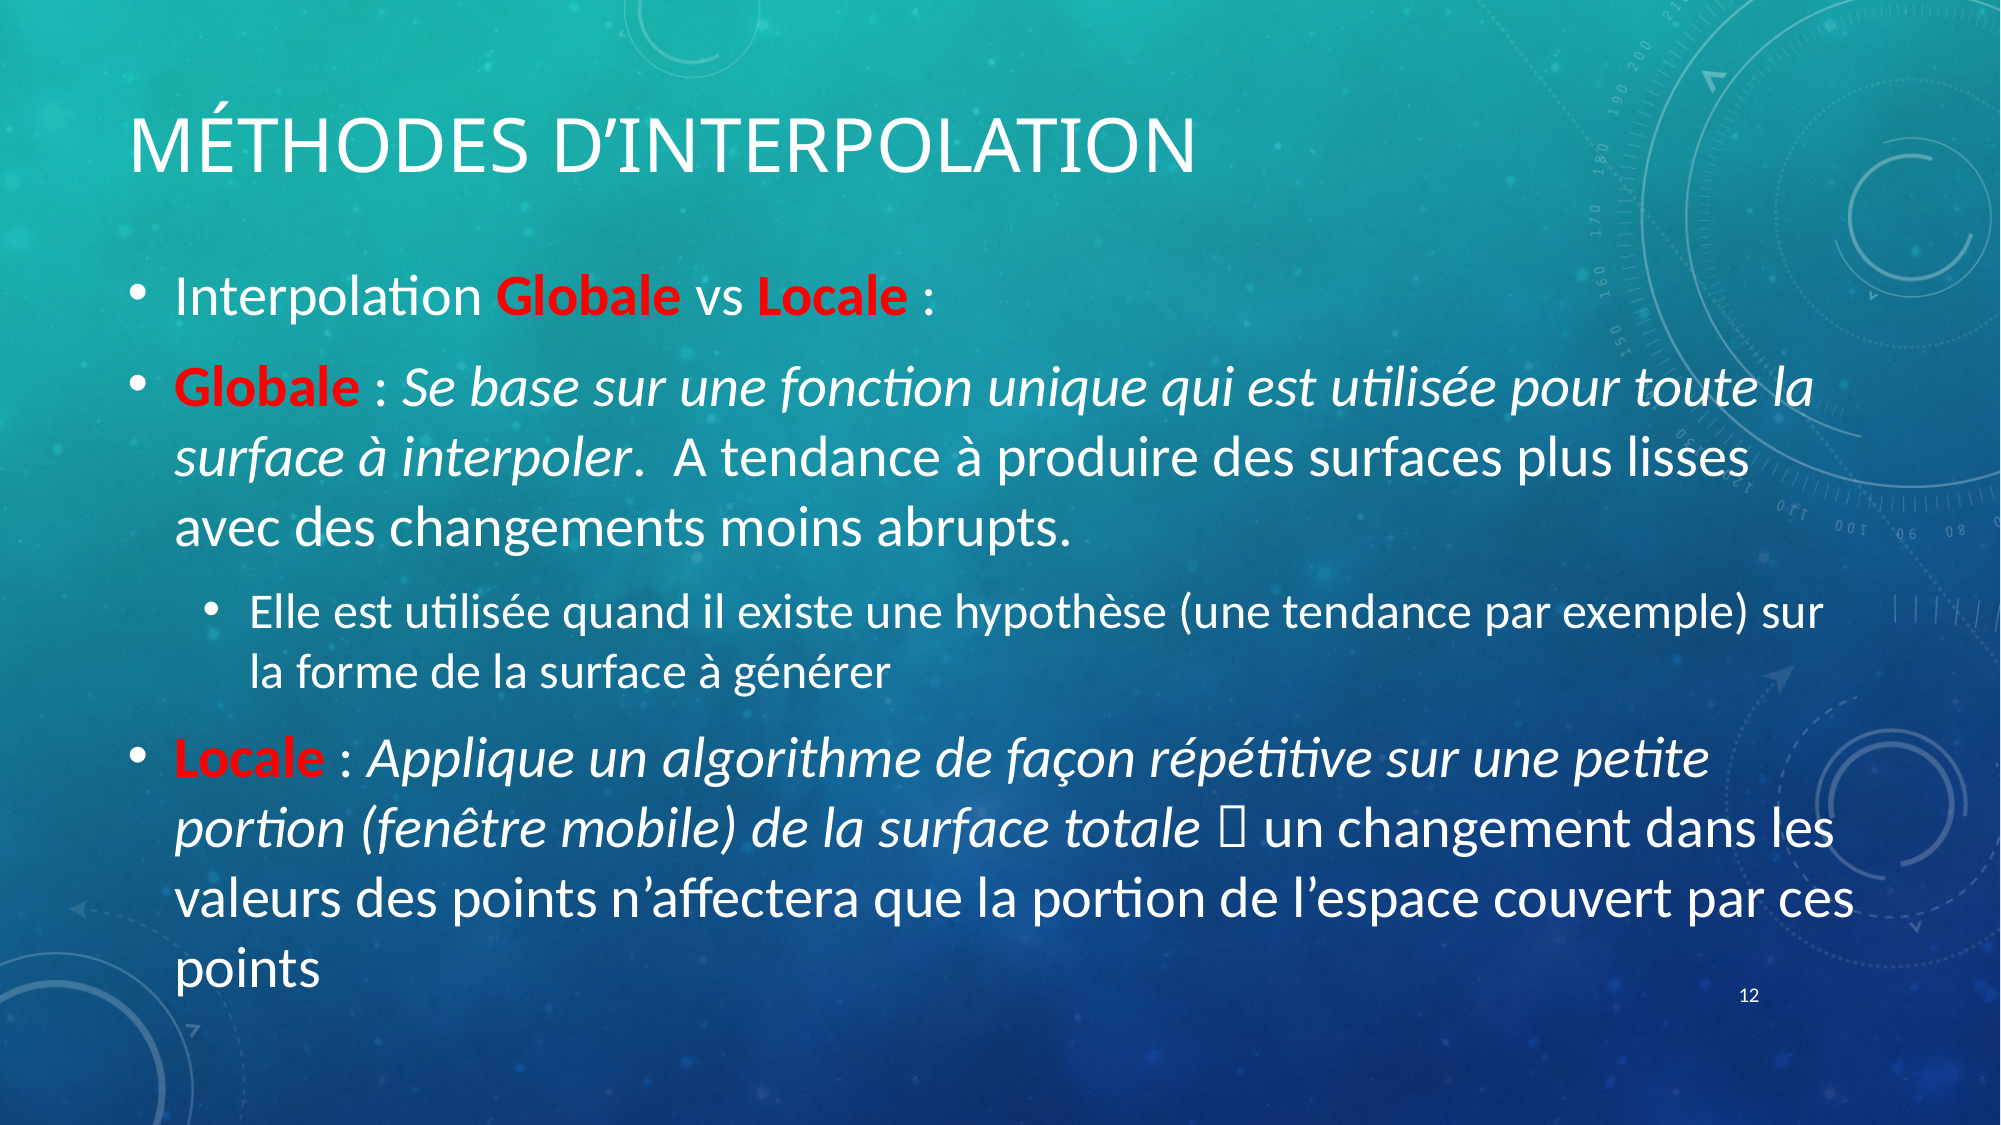

# Méthodes d’interpolation
Interpolation Globale vs Locale :
Globale : Se base sur une fonction unique qui est utilisée pour toute la surface à interpoler. A tendance à produire des surfaces plus lisses avec des changements moins abrupts.
Elle est utilisée quand il existe une hypothèse (une tendance par exemple) sur la forme de la surface à générer
Locale : Applique un algorithme de façon répétitive sur une petite portion (fenêtre mobile) de la surface totale  un changement dans les valeurs des points n’affectera que la portion de l’espace couvert par ces points